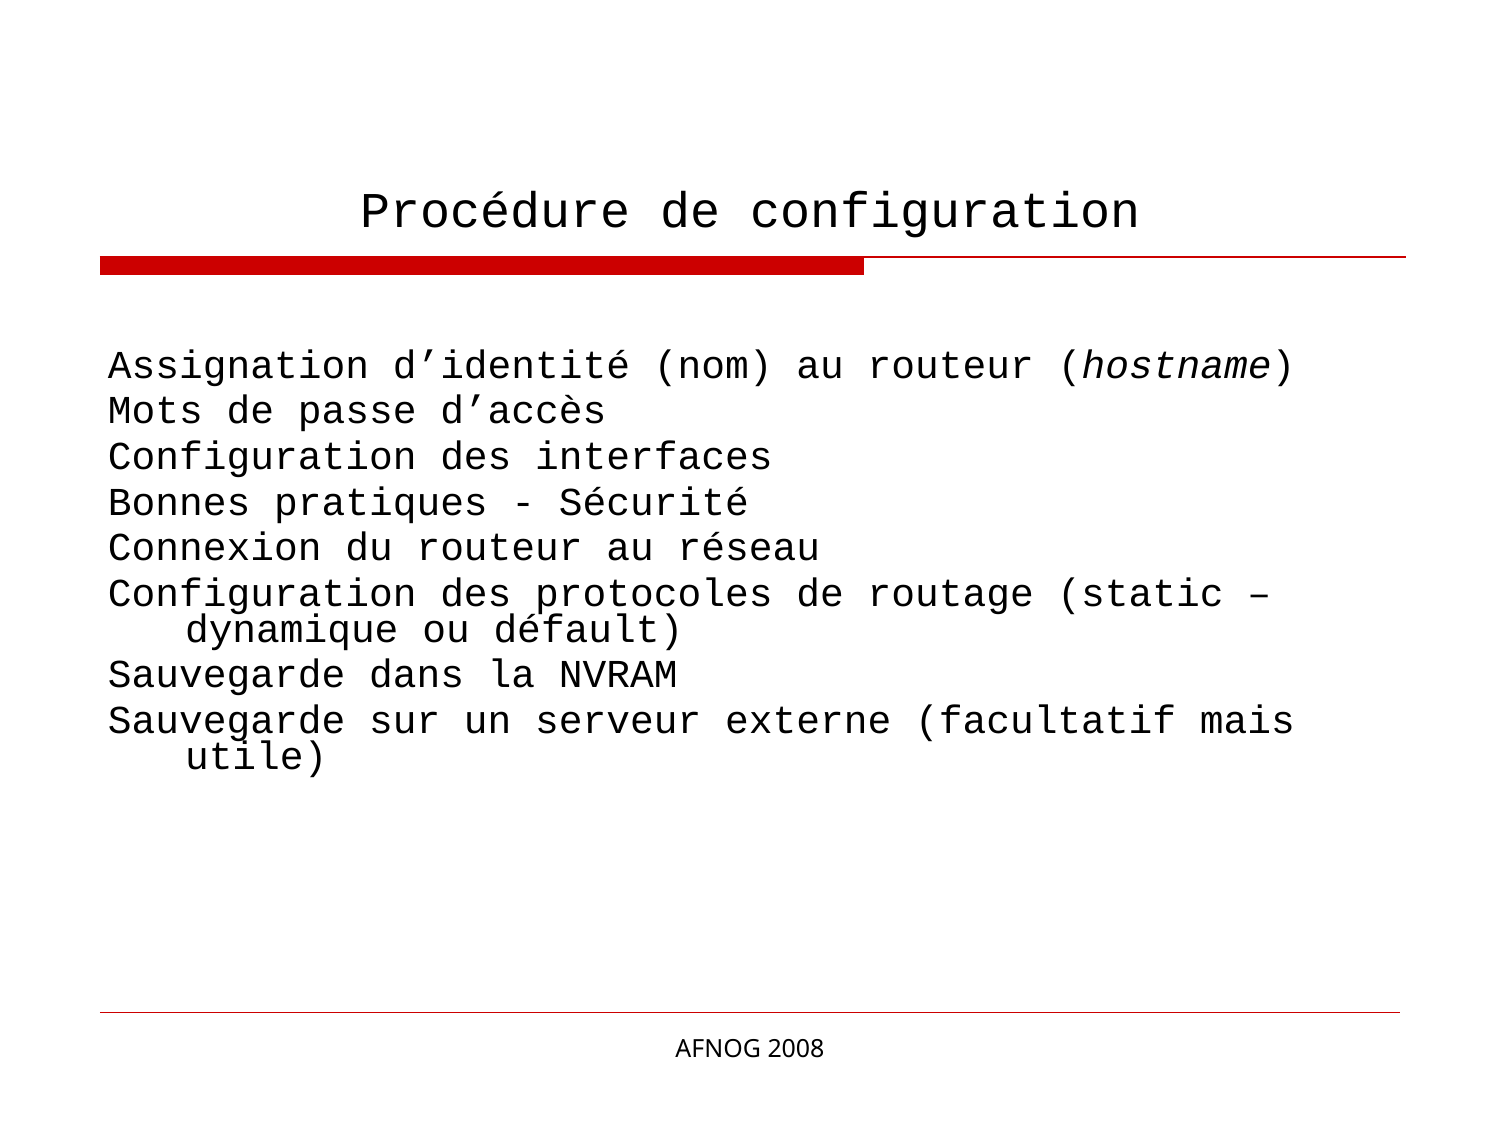

# Procédure de configuration
Assignation d’identité (nom) au routeur (hostname)
Mots de passe d’accès
Configuration des interfaces
Bonnes pratiques - Sécurité
Connexion du routeur au réseau
Configuration des protocoles de routage (static – dynamique ou défault)
Sauvegarde dans la NVRAM
Sauvegarde sur un serveur externe (facultatif mais utile)
AFNOG 2008